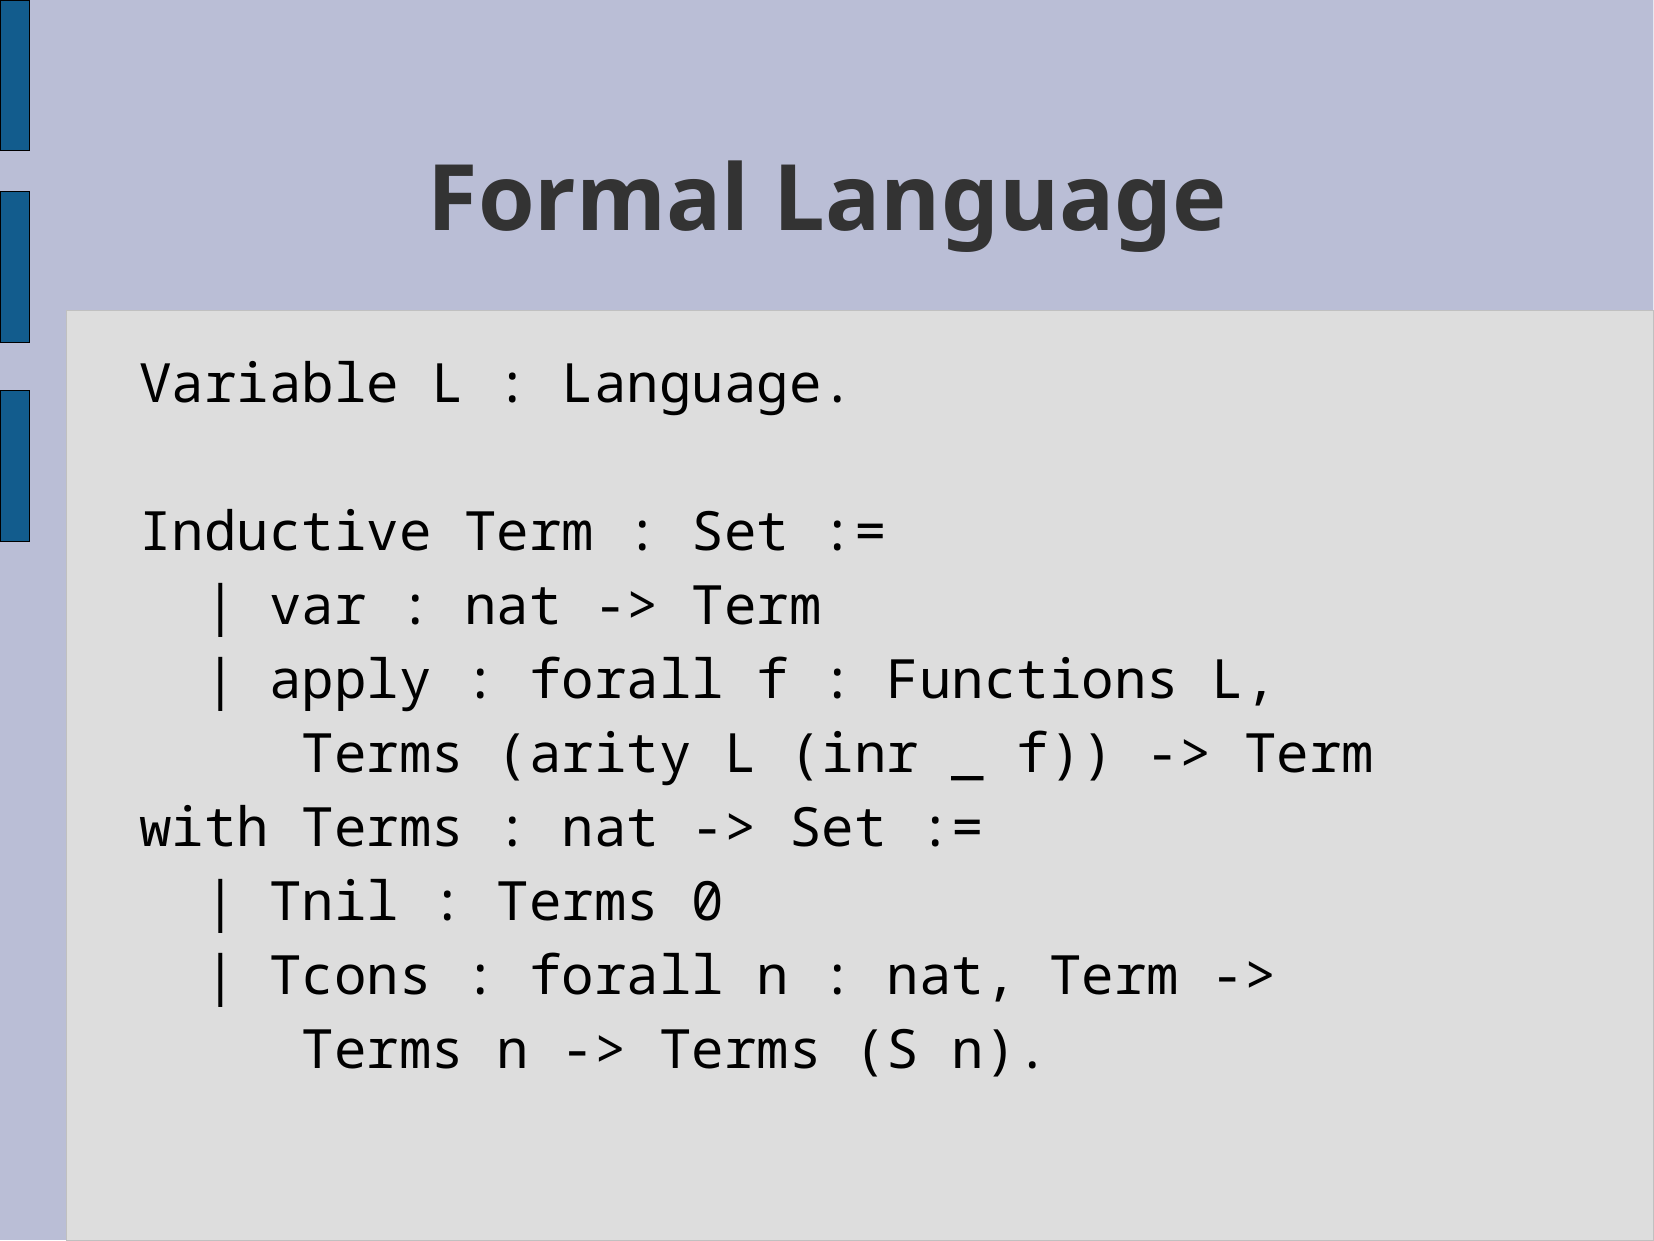

# Formal Language
Variable L : Language.
Inductive Term : Set :=
 | var : nat -> Term
 | apply : forall f : Functions L,
 Terms (arity L (inr _ f)) -> Term
with Terms : nat -> Set :=
 | Tnil : Terms 0
 | Tcons : forall n : nat, Term ->
 Terms n -> Terms (S n).